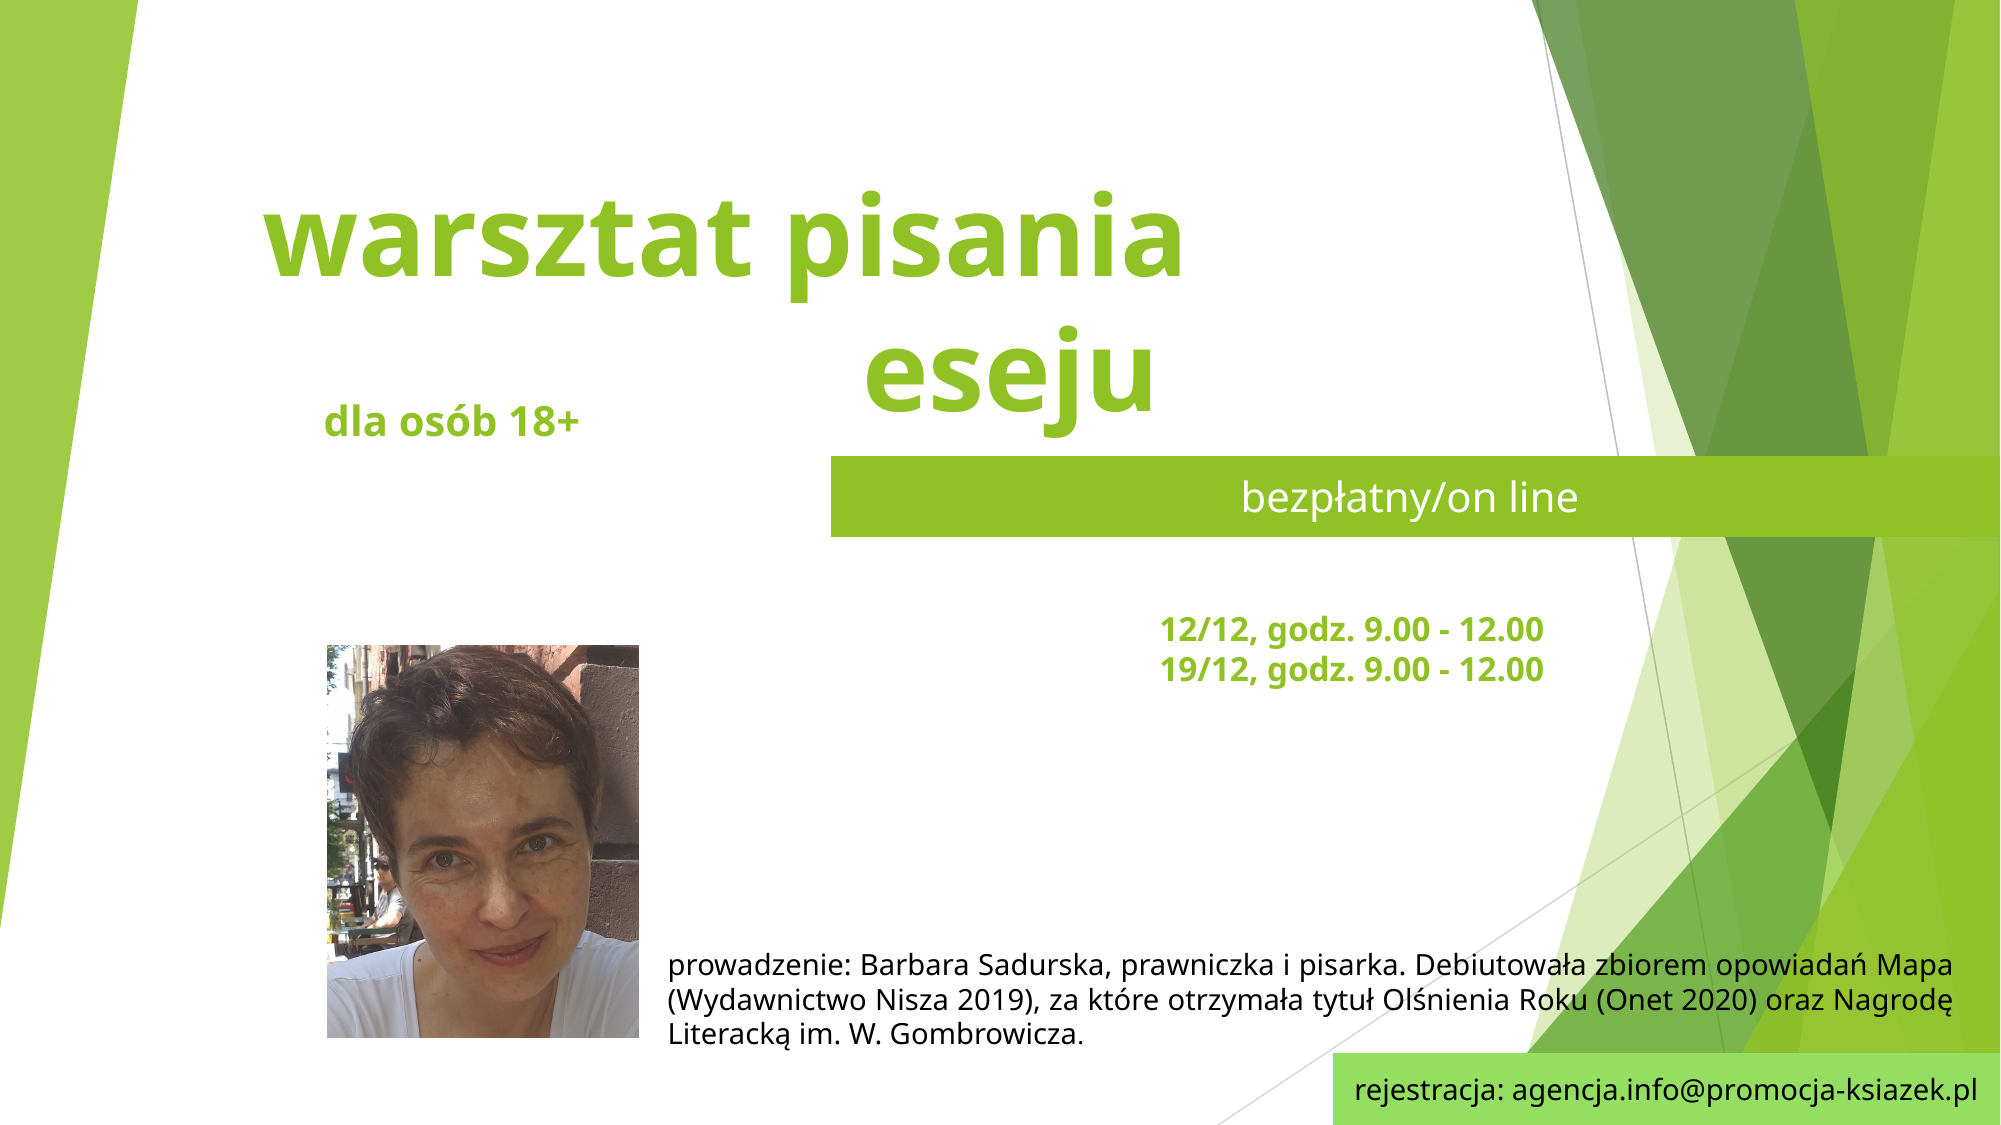

# warsztat pisania eseju
dla osób 18+
bezpłatny/on line
12/12, godz. 9.00 - 12.00
19/12, godz. 9.00 - 12.00
prowadzenie: Barbara Sadurska, prawniczka i pisarka. Debiutowała zbiorem opowiadań Mapa (Wydawnictwo Nisza 2019), za które otrzymała tytuł Olśnienia Roku (Onet 2020) oraz Nagrodę Literacką im. W. Gombrowicza.
rejestracja: agencja.info@promocja-ksiazek.pl